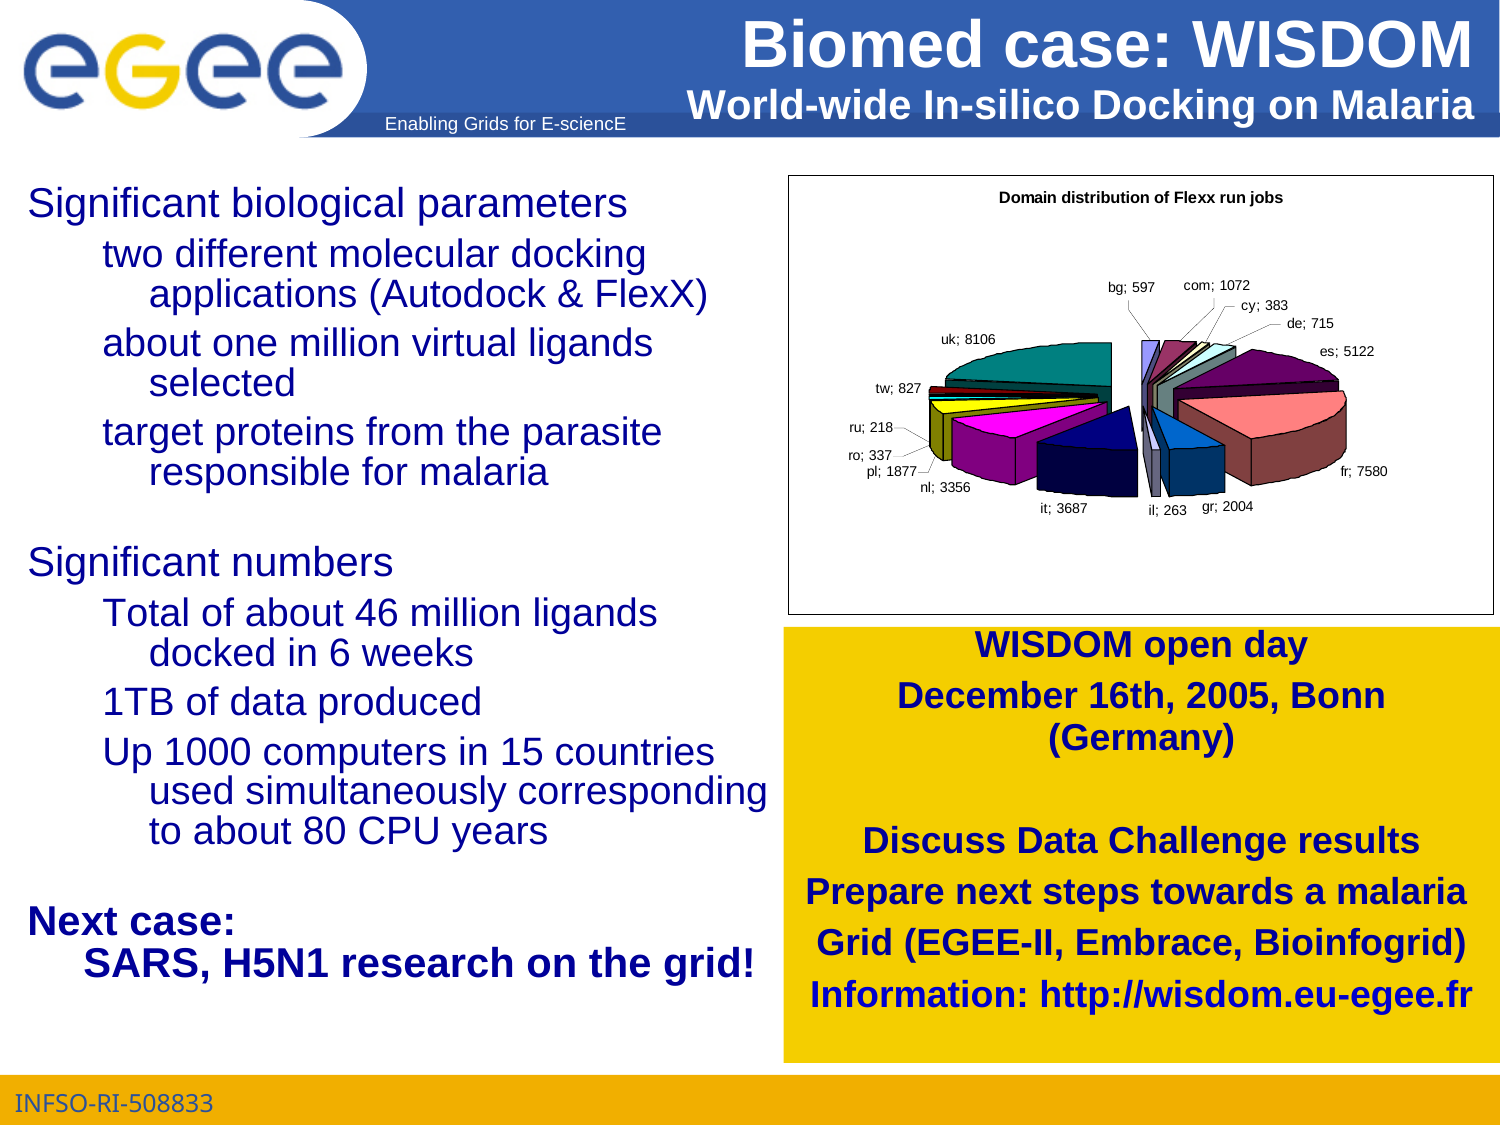

# Biomed case: WISDOM World-wide In-silico Docking on Malaria
Significant biological parameters
two different molecular docking applications (Autodock & FlexX)
about one million virtual ligands selected
target proteins from the parasite responsible for malaria
Significant numbers
Total of about 46 million ligands docked in 6 weeks
1TB of data produced
Up 1000 computers in 15 countries used simultaneously corresponding to about 80 CPU years
Next case:
SARS, H5N1 research on the grid!
WISDOM open day
December 16th, 2005, Bonn (Germany)
Discuss Data Challenge results
Prepare next steps towards a malaria
Grid (EGEE-II, Embrace, Bioinfogrid)
Information: http://wisdom.eu-egee.fr